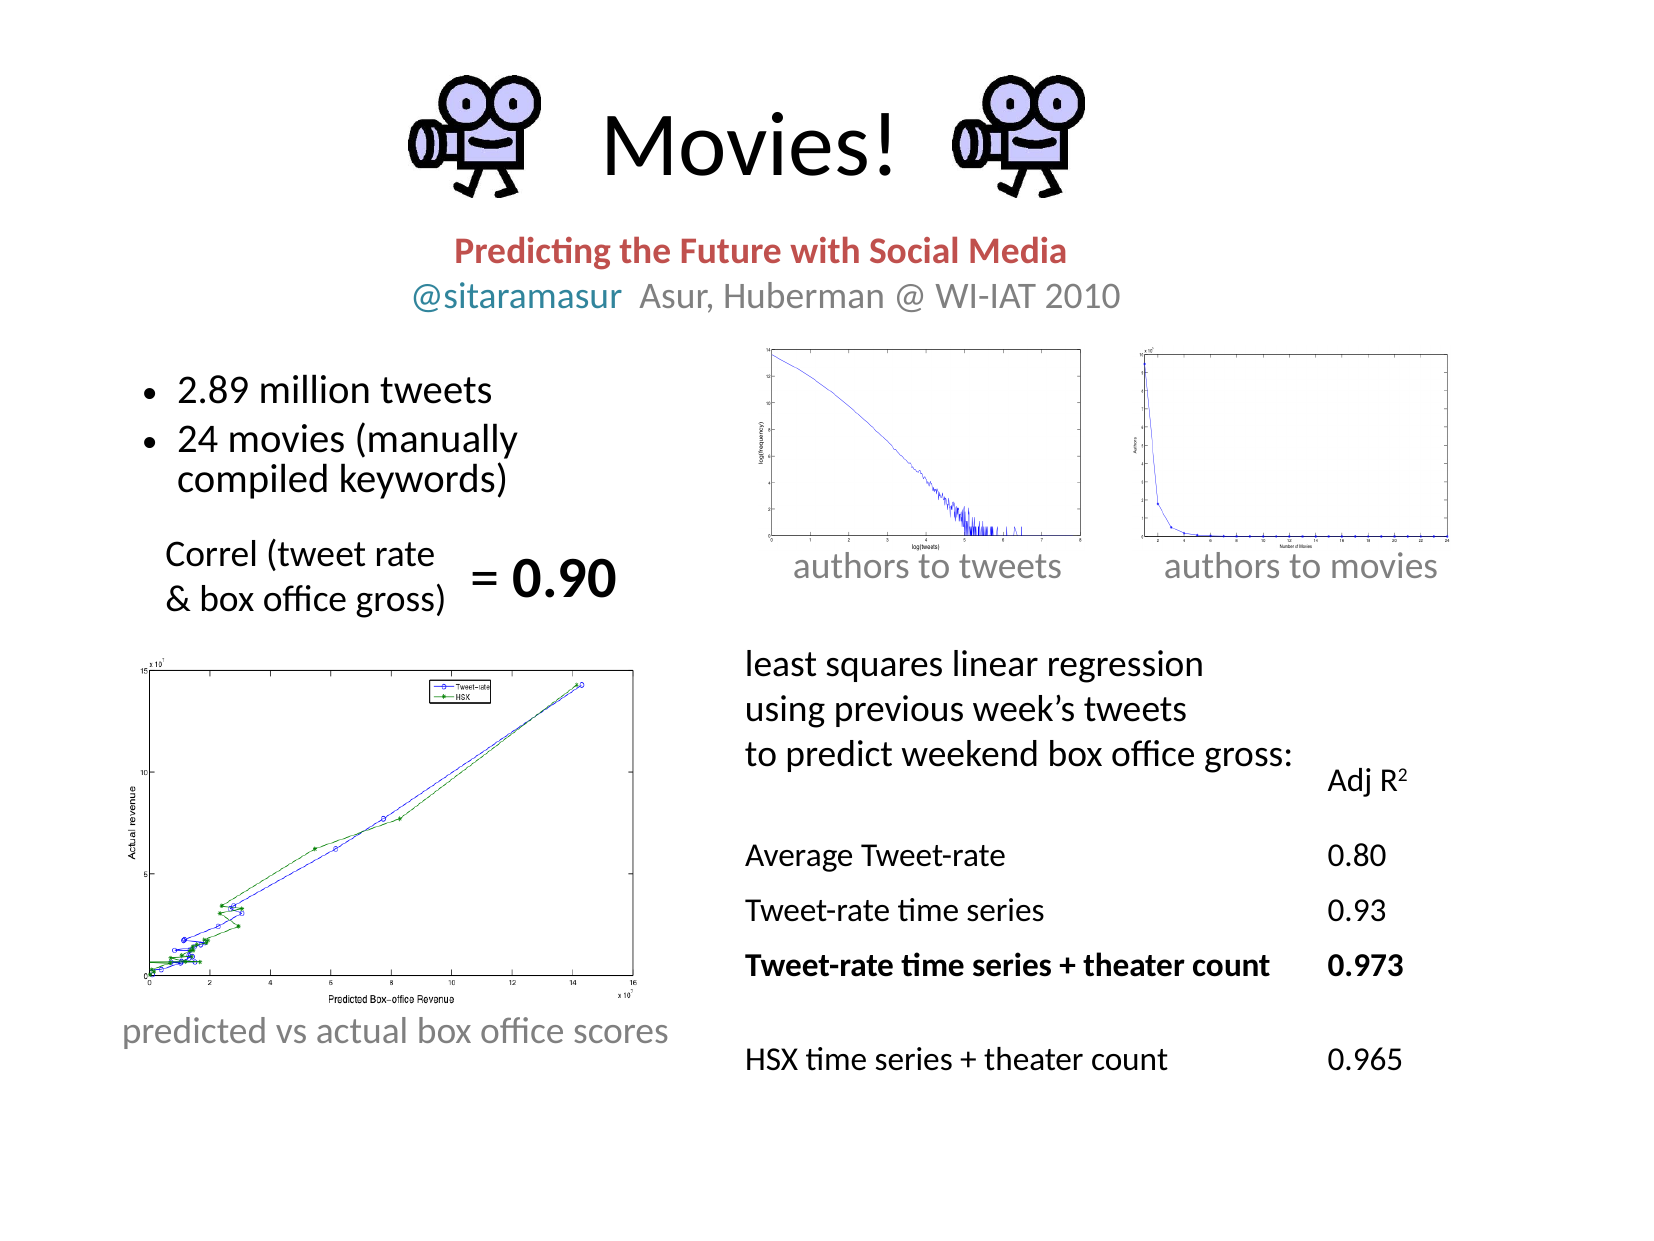

Movies!
Predicting the Future with Social Media
@sitaramasur Asur, Huberman @ WI-IAT 2010
# 2.89 million tweets
24 movies (manually compiled keywords)
Correl (tweet rate & box office gross)
= 0.90
authors to tweets
authors to movies
least squares linear regression
using previous week’s tweets
to predict weekend box office gross:
| | Adj R2 |
| --- | --- |
| Average Tweet-rate | 0.80 |
| Tweet-rate time series | 0.93 |
| Tweet-rate time series + theater count | 0.973 |
| HSX time series + theater count | 0.965 |
predicted vs actual box office scores